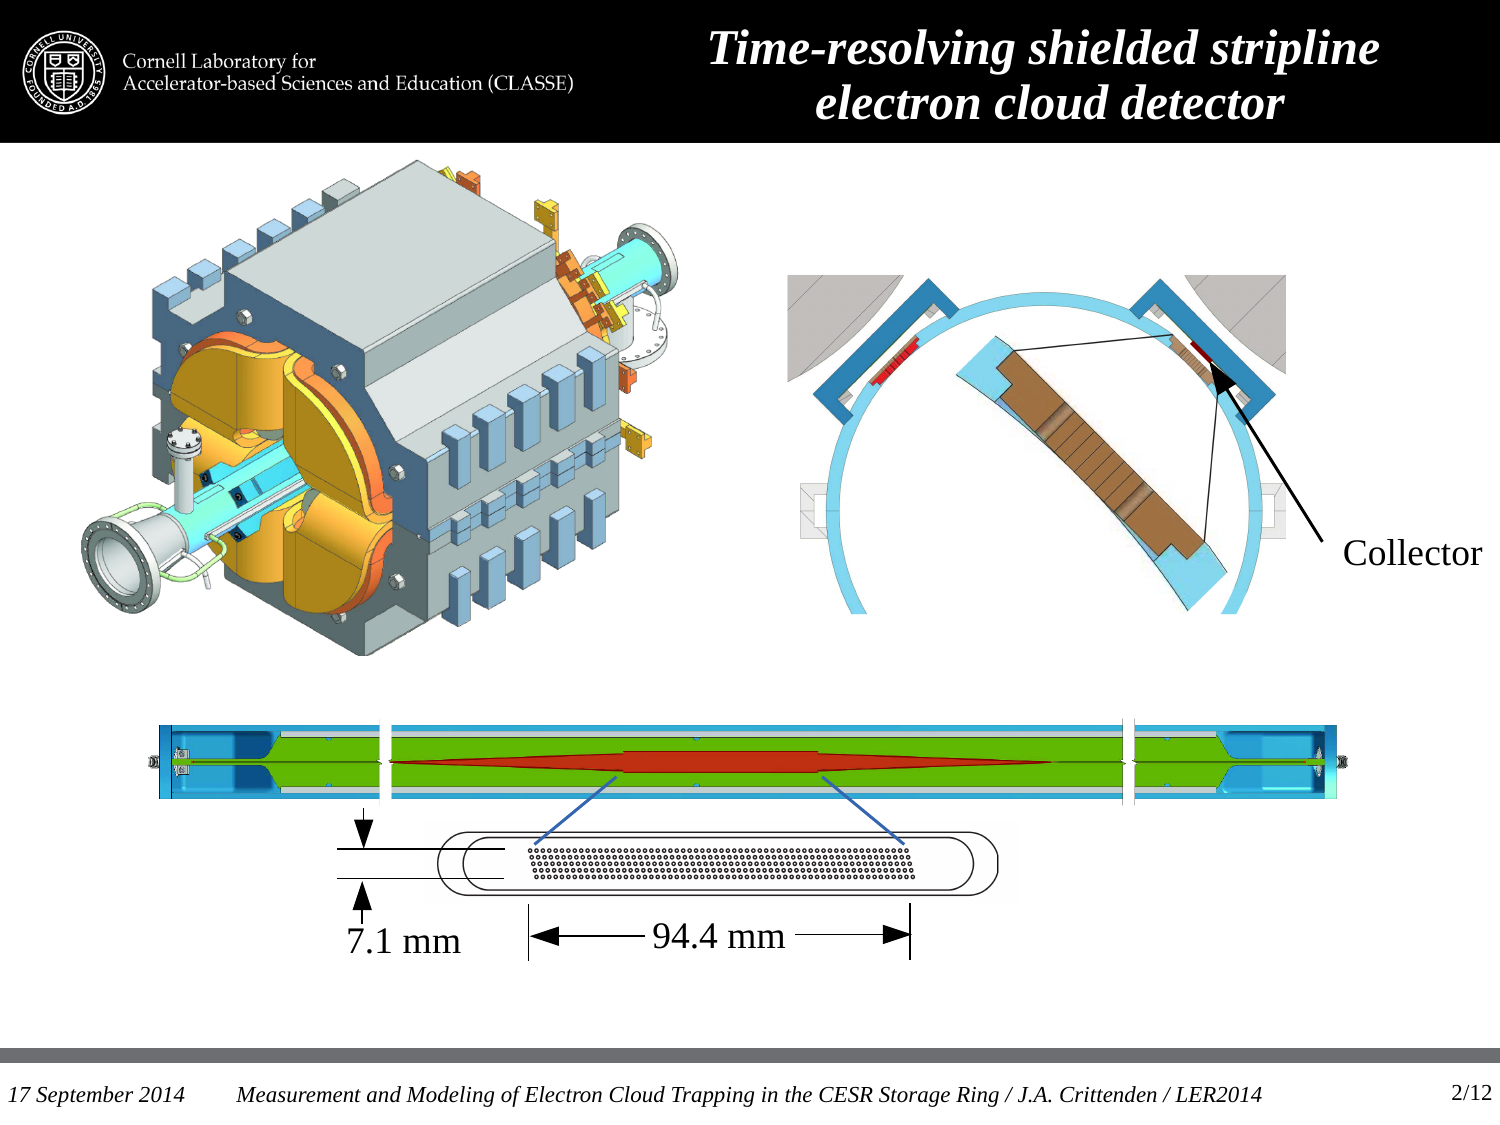

# Time-resolving shielded stripline electron cloud detector
Collector
94.4 mm
7.1 mm